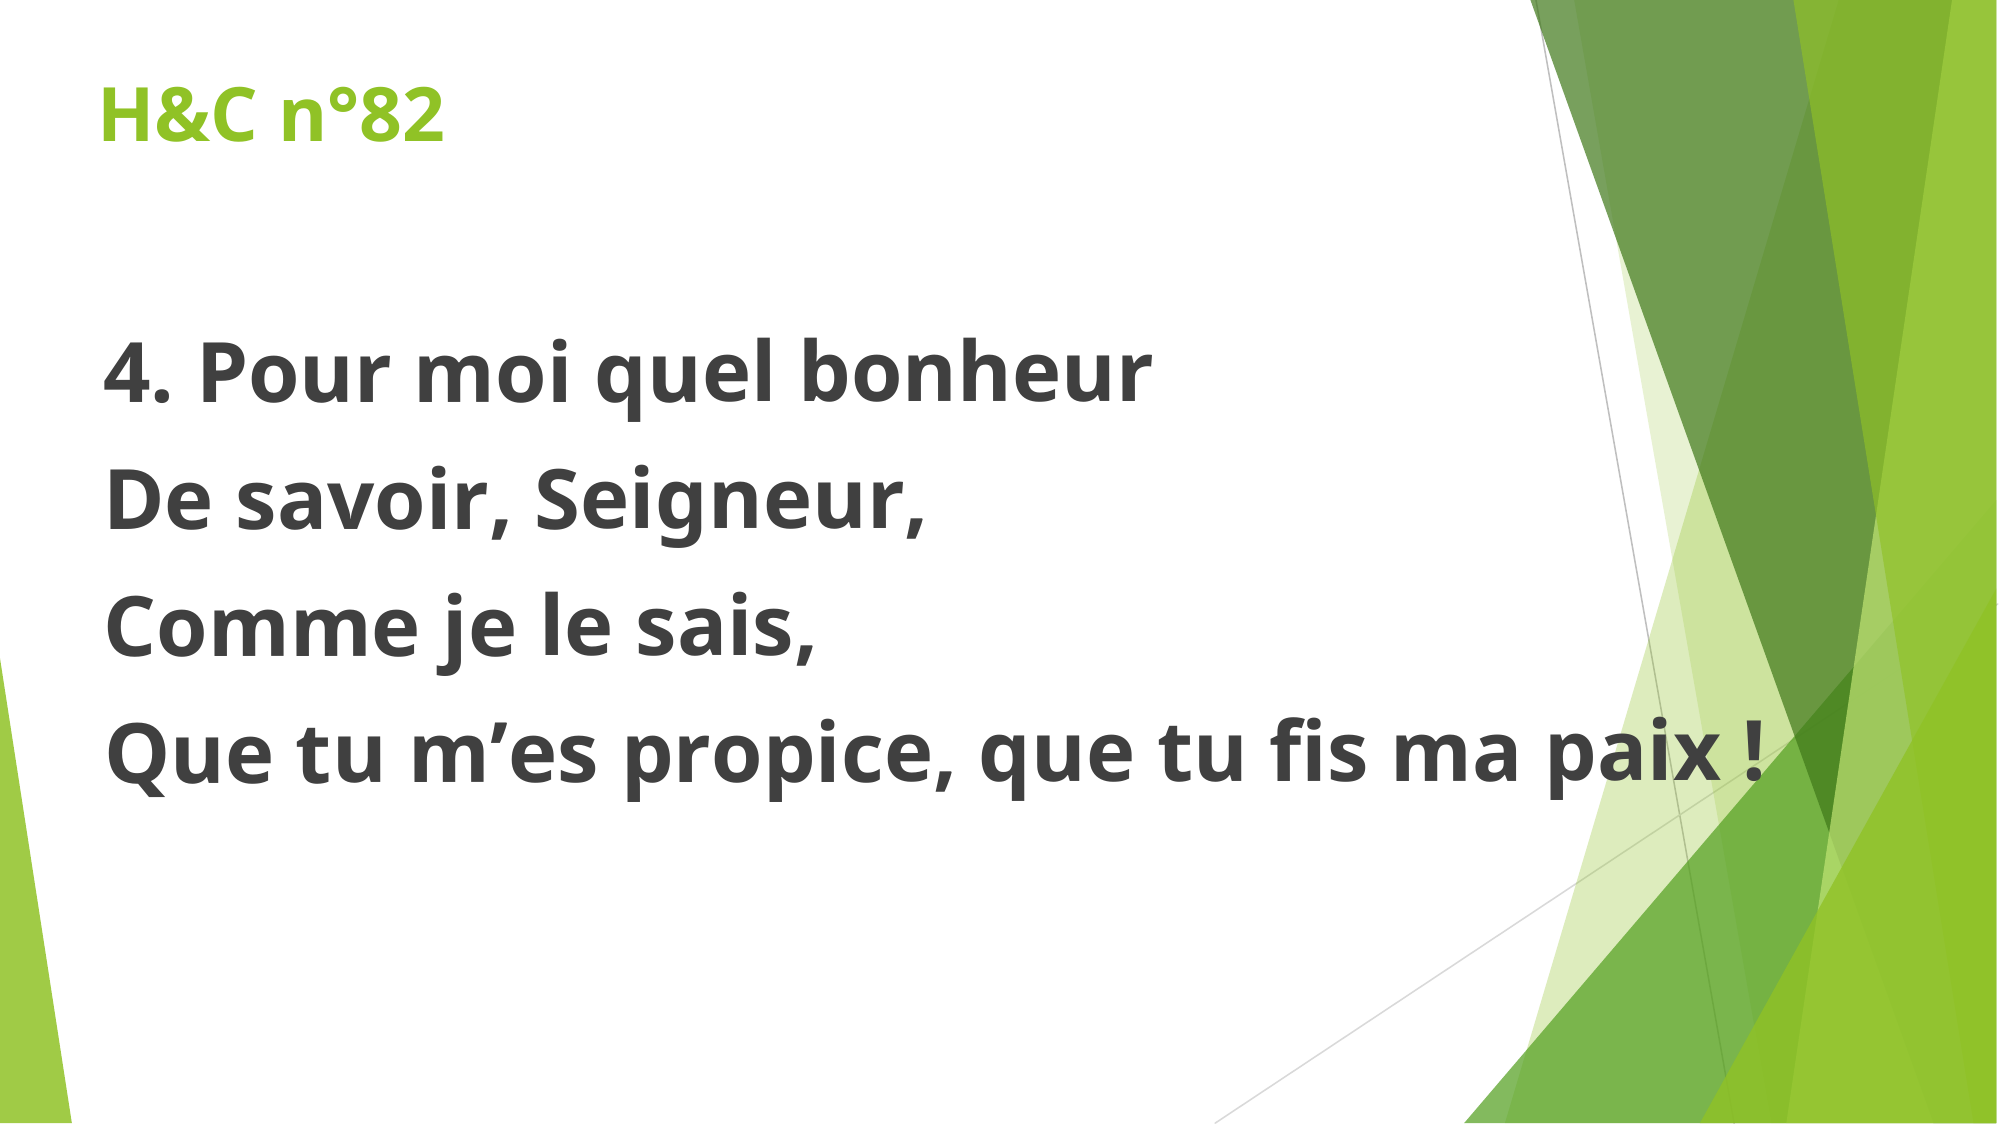

H&C n°82
4. Pour moi quel bonheur
De savoir, Seigneur,
Comme je le sais,
Que tu m’es propice, que tu fis ma paix !